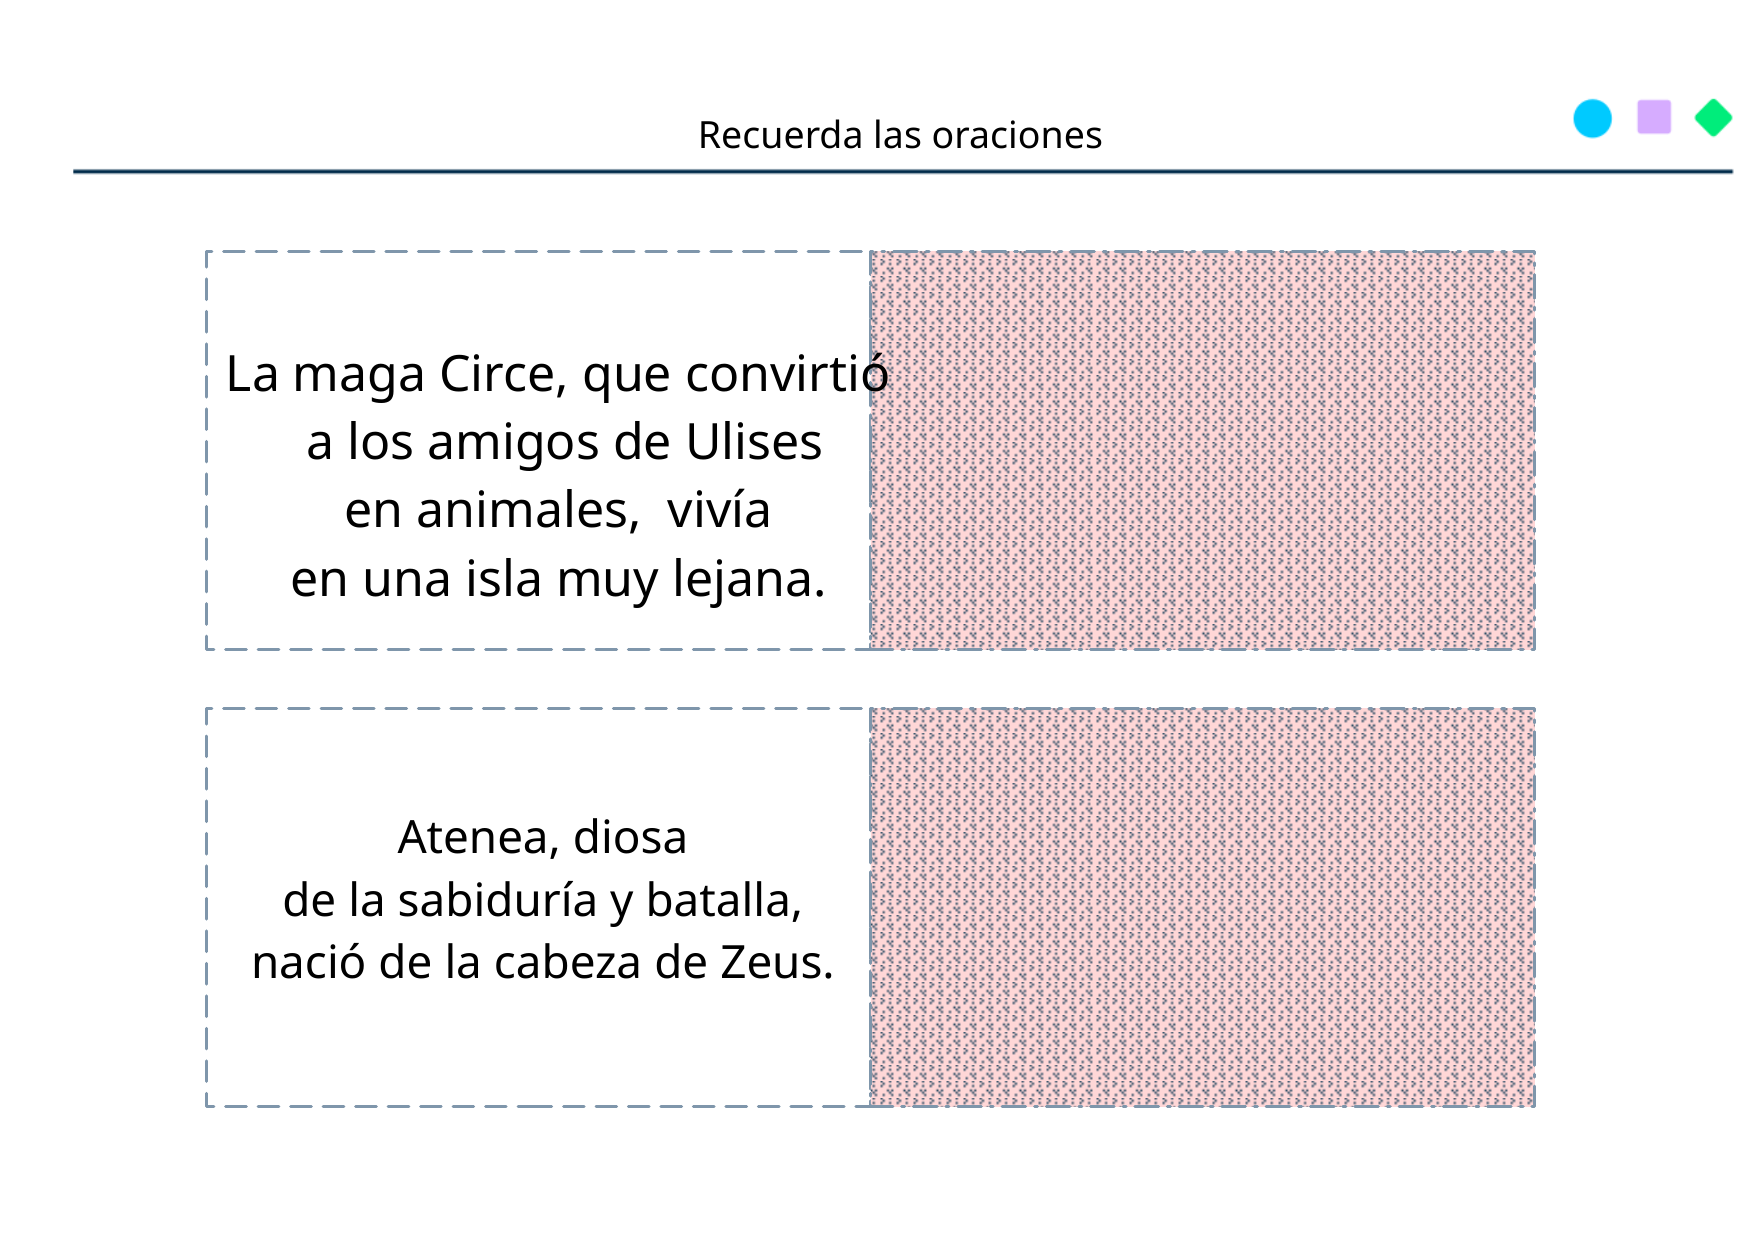

Recuerda las oraciones
La maga Circe, que convirtió
 a los amigos de Ulises
 en animales, vivía
en una isla muy lejana.
Atenea, diosa
de la sabiduría y batalla,
nació de la cabeza de Zeus.